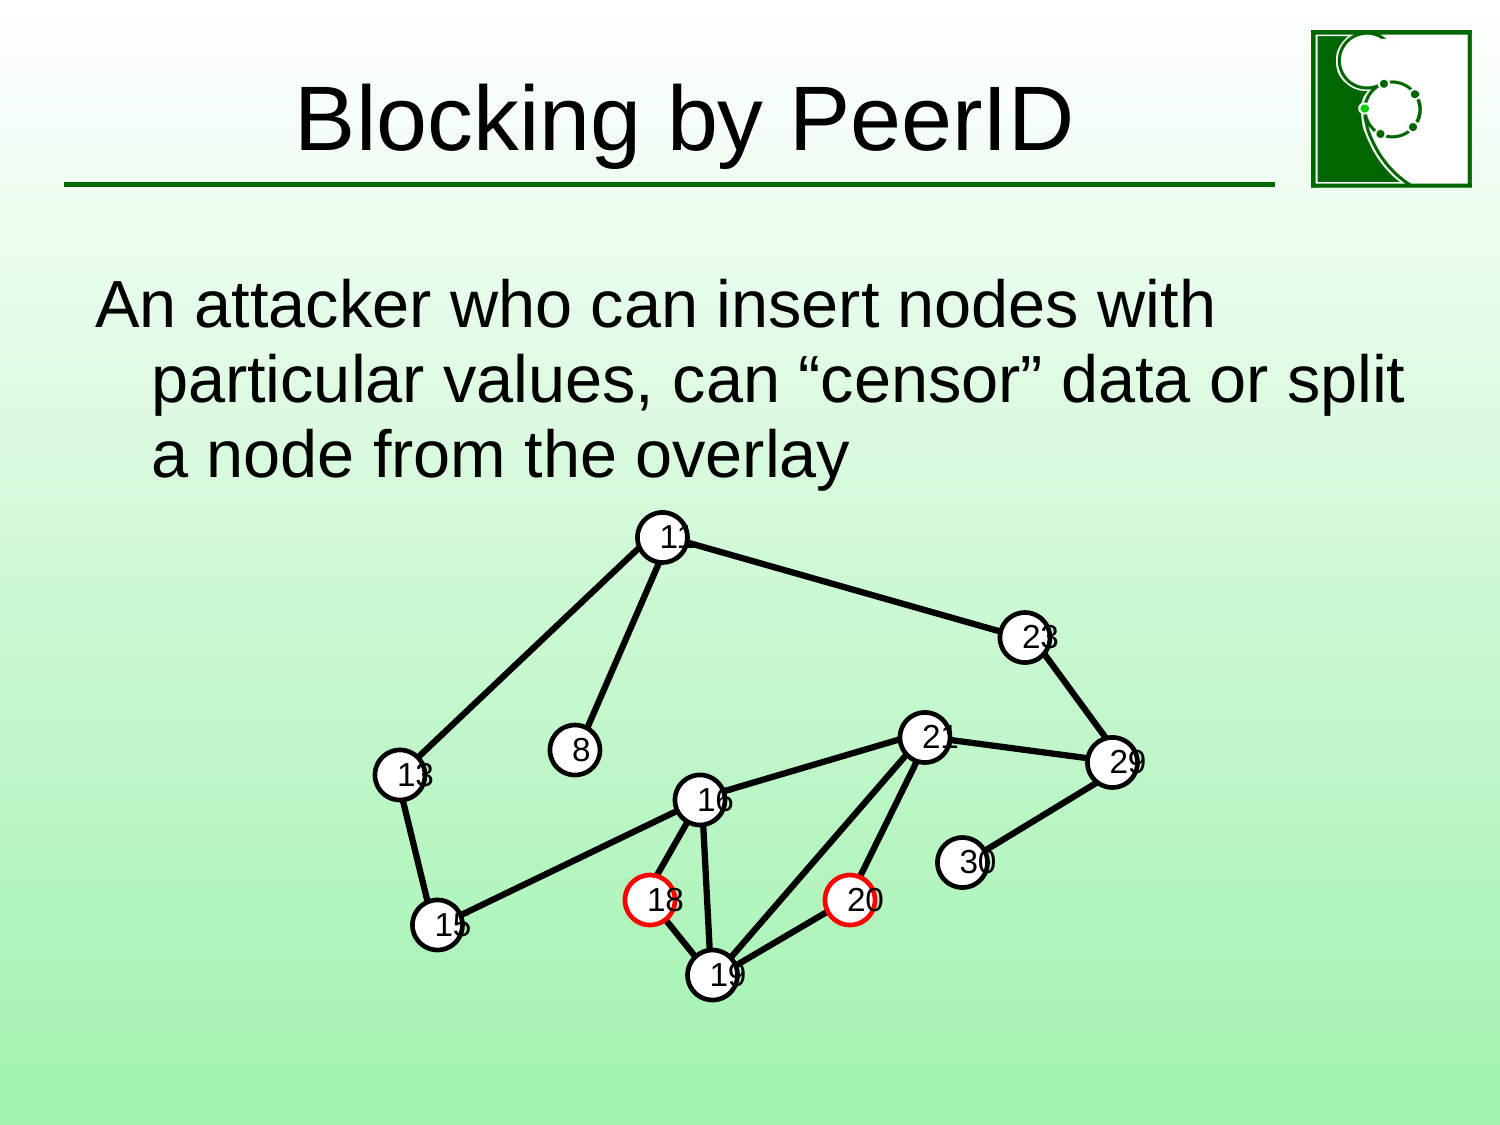

# Blocking by PeerID
An attacker who can insert nodes with particular values, can “censor” data or split a node from the overlay
11
23
21
8
29
13
16
30
18
20
15
19